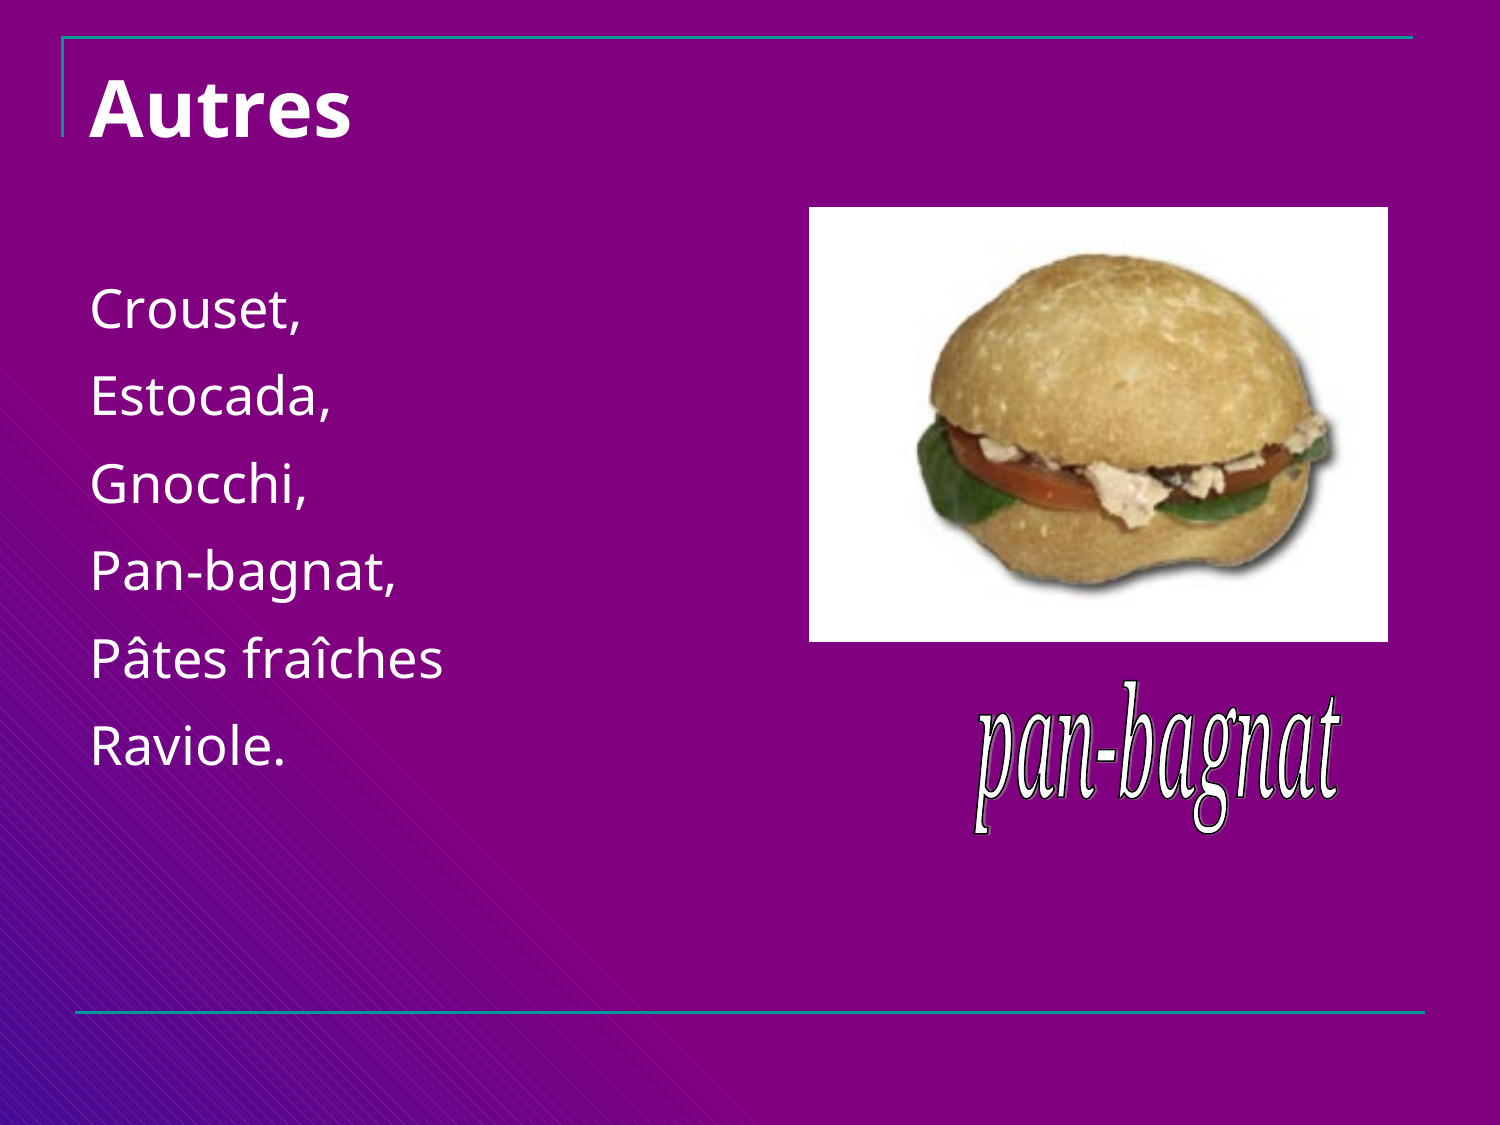

# Autres
Crouset,
Estocada,
Gnocchi,
Pan-bagnat,
Pâtes fraîches
Raviole.
pan-bagnat